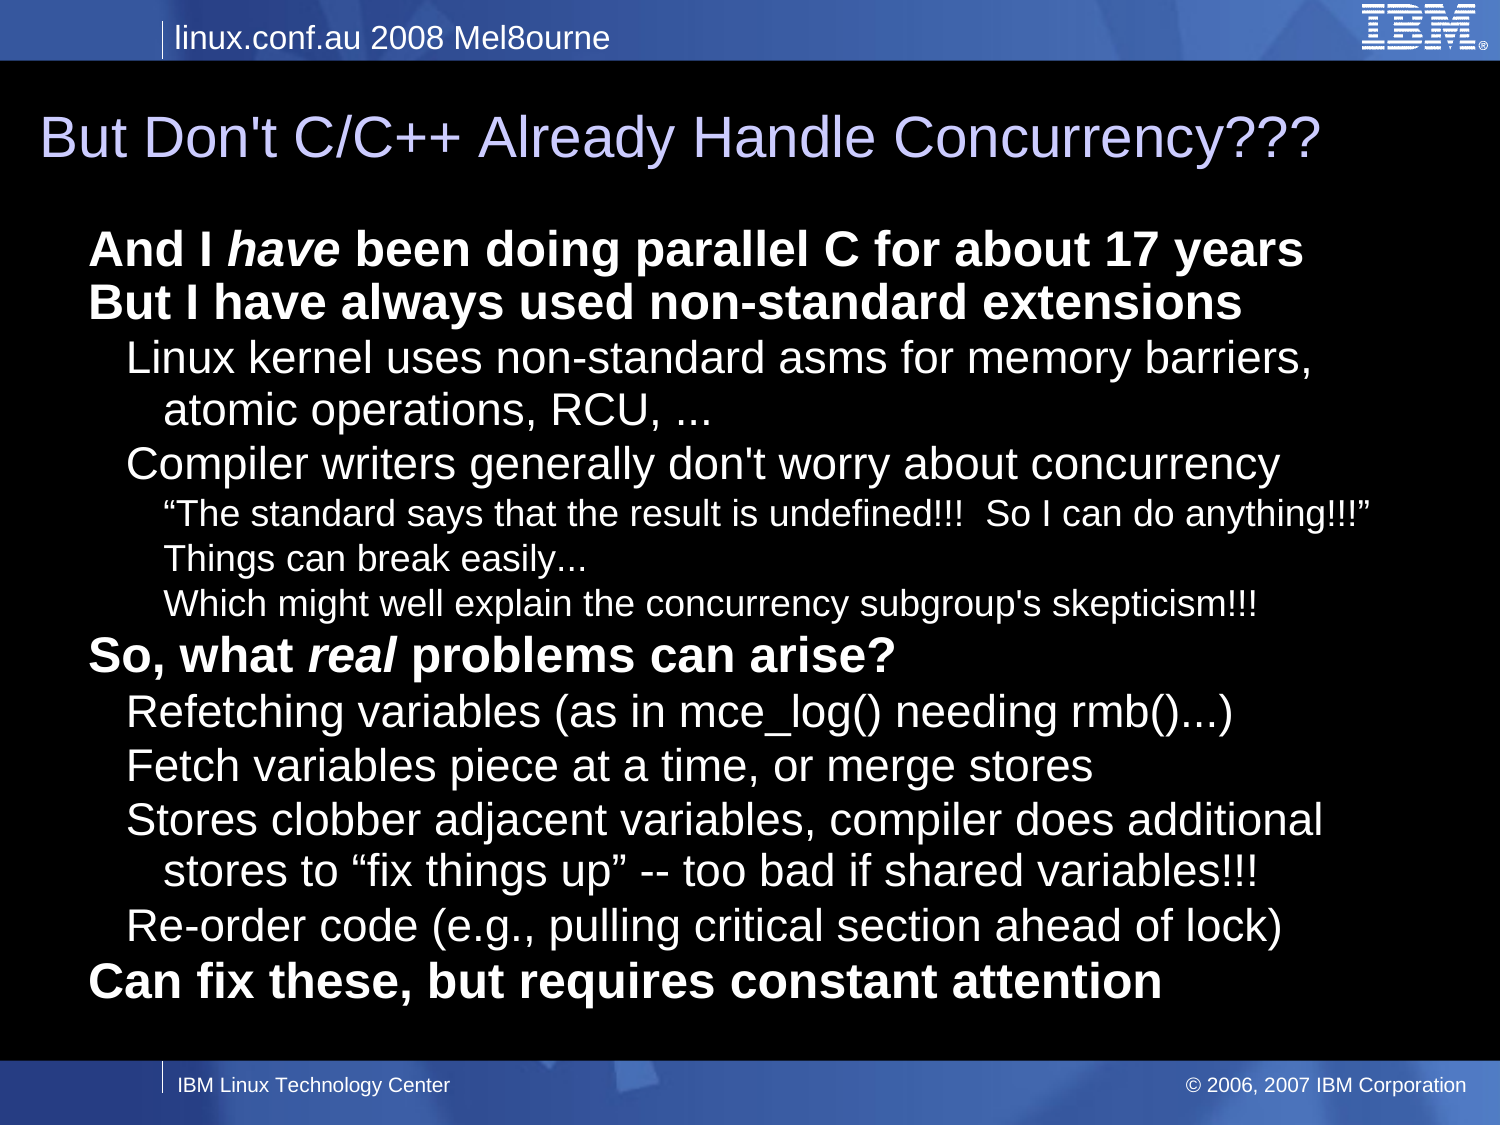

# But Don't C/C++ Already Handle Concurrency???
And I have been doing parallel C for about 17 years
But I have always used non-standard extensions
Linux kernel uses non-standard asms for memory barriers, atomic operations, RCU, ...
Compiler writers generally don't worry about concurrency
“The standard says that the result is undefined!!! So I can do anything!!!”
Things can break easily...
Which might well explain the concurrency subgroup's skepticism!!!
So, what real problems can arise?
Refetching variables (as in mce_log() needing rmb()...)
Fetch variables piece at a time, or merge stores
Stores clobber adjacent variables, compiler does additional stores to “fix things up” -- too bad if shared variables!!!
Re-order code (e.g., pulling critical section ahead of lock)
Can fix these, but requires constant attention